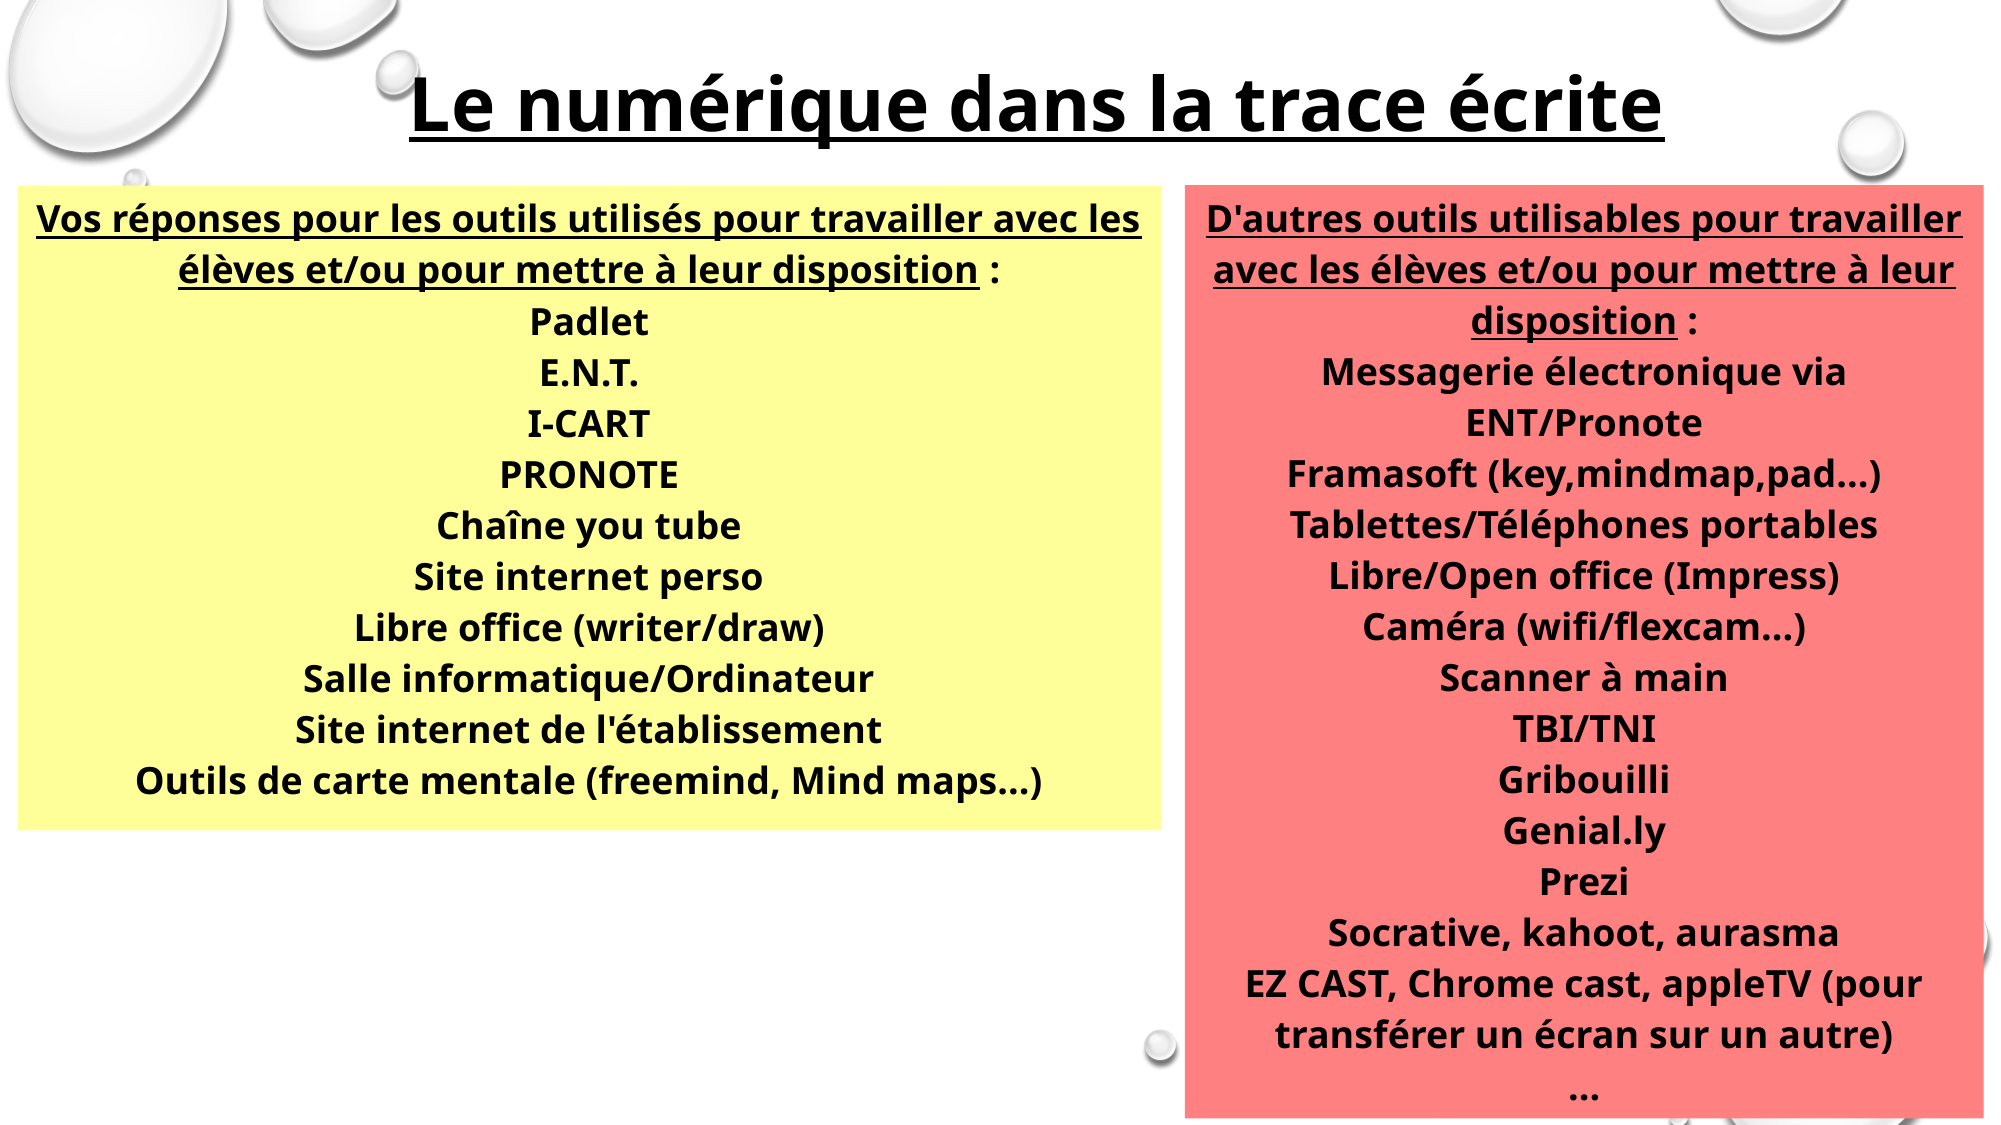

Le numérique dans la trace écrite
D'autres outils utilisables pour travailler avec les élèves et/ou pour mettre à leur disposition :
Messagerie électronique via ENT/Pronote
Framasoft (key,mindmap,pad...)
Tablettes/Téléphones portables
Libre/Open office (Impress)
Caméra (wifi/flexcam...)
Scanner à main
TBI/TNI
Gribouilli
Genial.ly
Prezi
Socrative, kahoot, aurasma
EZ CAST, Chrome cast, appleTV (pour transférer un écran sur un autre)
...
Vos réponses pour les outils utilisés pour travailler avec les élèves et/ou pour mettre à leur disposition :
Padlet
E.N.T.
I-CART
PRONOTE
Chaîne you tube
Site internet perso
Libre office (writer/draw)
Salle informatique/Ordinateur
Site internet de l'établissement
Outils de carte mentale (freemind, Mind maps...)